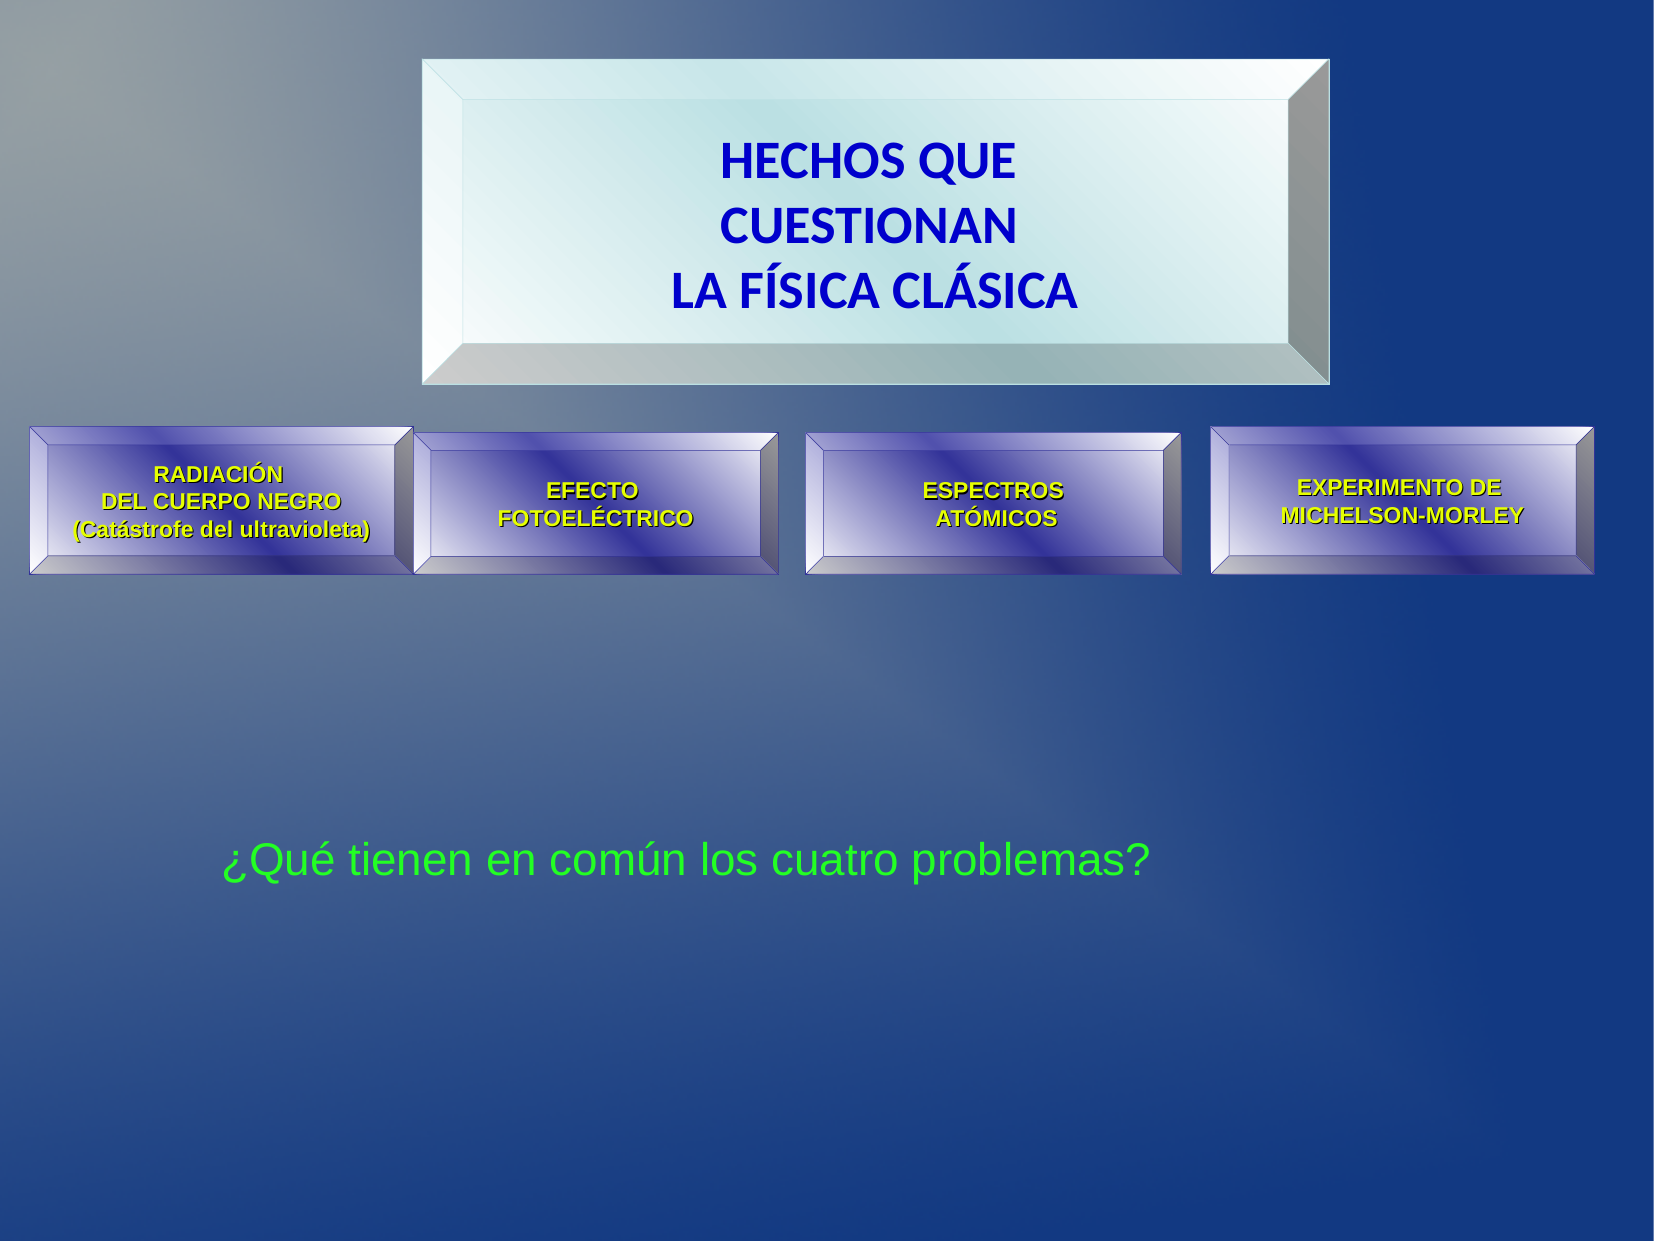

HECHOS QUE
CUESTIONAN
LA FÍSICA CLÁSICA
RADIACIÓN
DEL CUERPO NEGRO
(Catástrofe del ultravioleta)
EXPERIMENTO DE
MICHELSON-MORLEY
EFECTO
FOTOELÉCTRICO
ESPECTROS
 ATÓMICOS
¿Qué tienen en común los cuatro problemas?